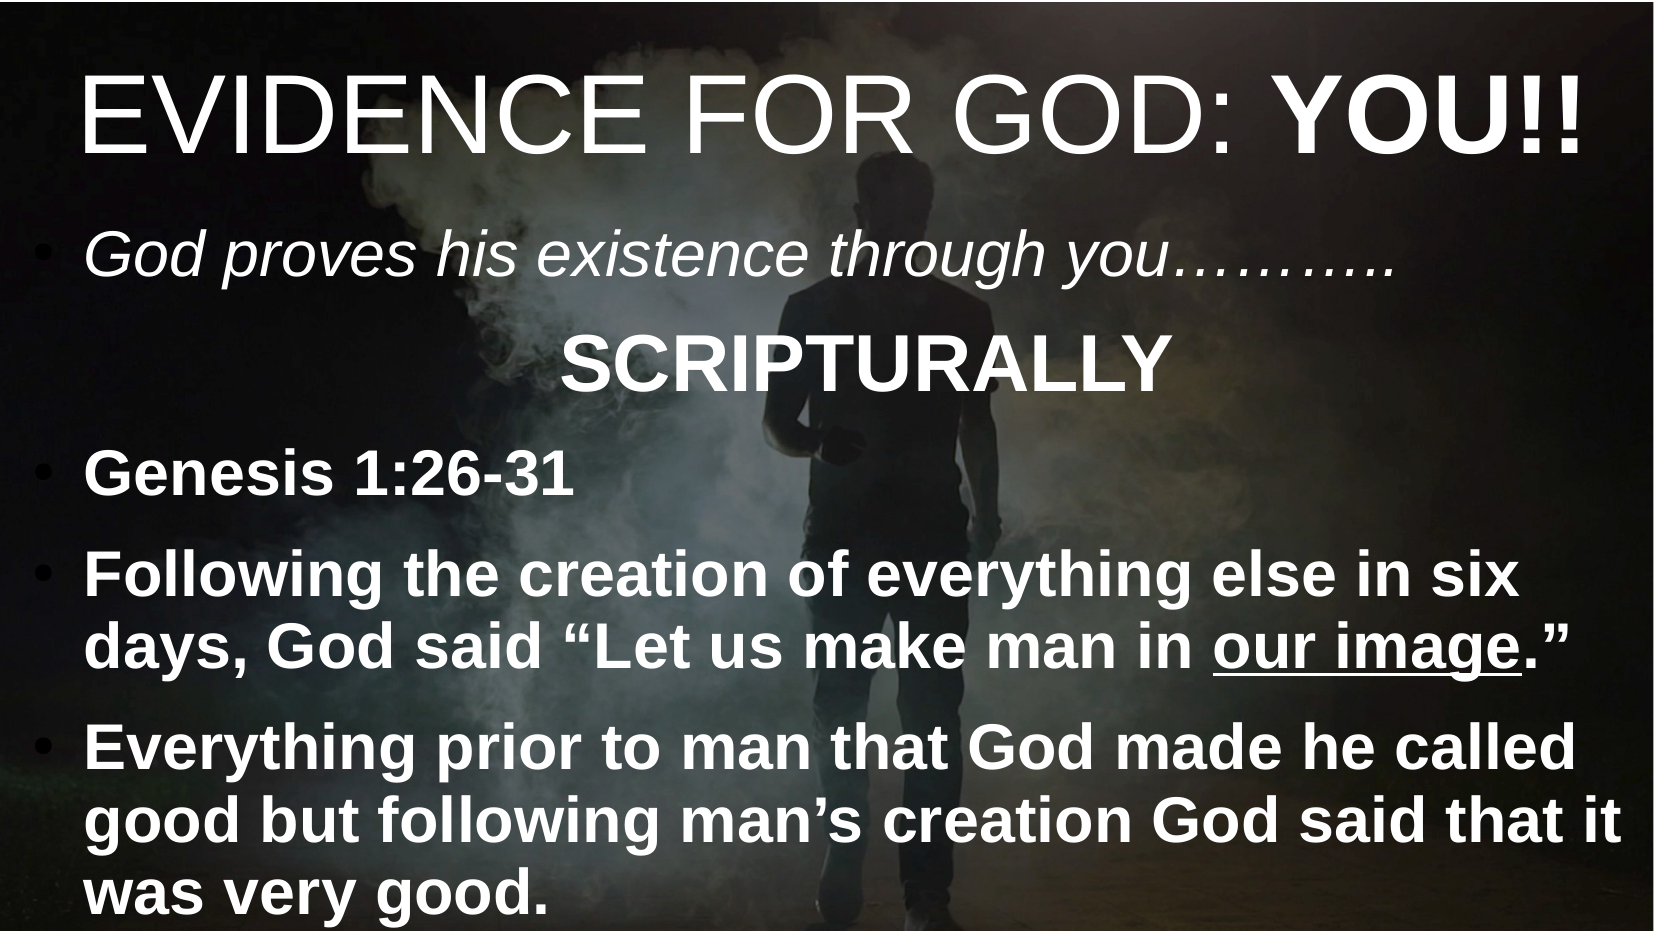

# EVIDENCE FOR GOD: YOU!!
God proves his existence through you………..
SCRIPTURALLY
Genesis 1:26-31
Following the creation of everything else in six days, God said “Let us make man in our image.”
Everything prior to man that God made he called good but following man’s creation God said that it was very good.